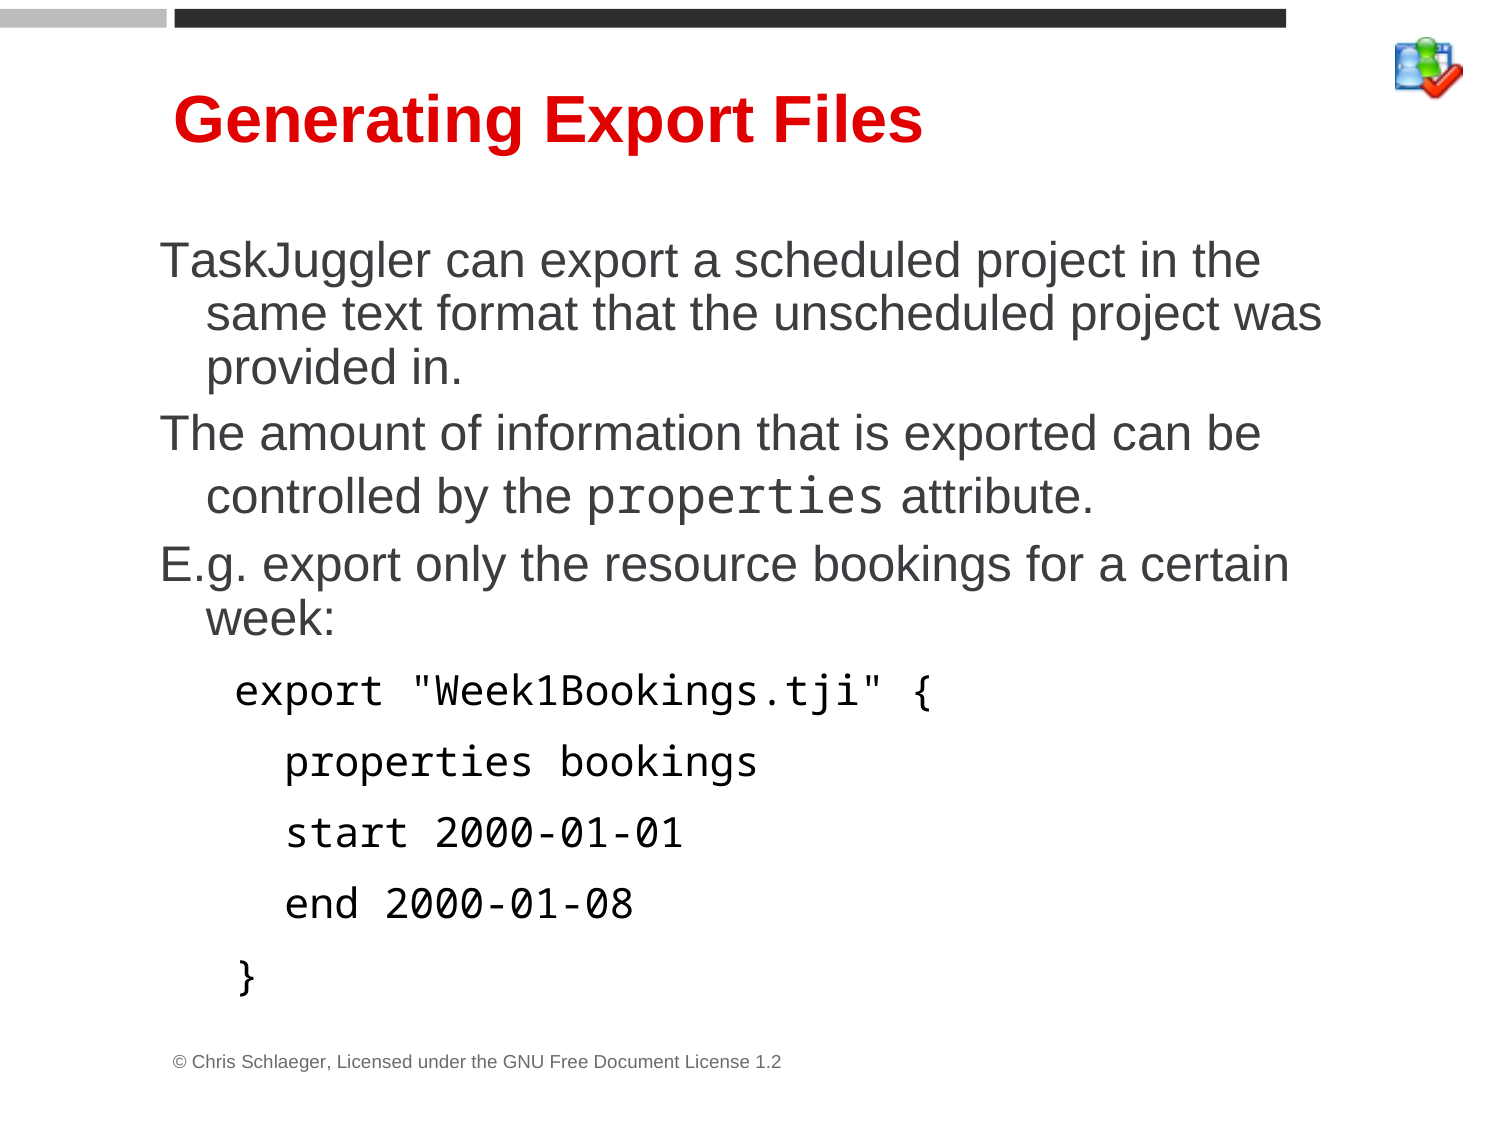

# Generating Export Files
TaskJuggler can export a scheduled project in the same text format that the unscheduled project was provided in.
The amount of information that is exported can be controlled by the properties attribute.
E.g. export only the resource bookings for a certain week:
export "Week1Bookings.tji" {
 properties bookings
 start 2000-01-01
 end 2000-01-08
}